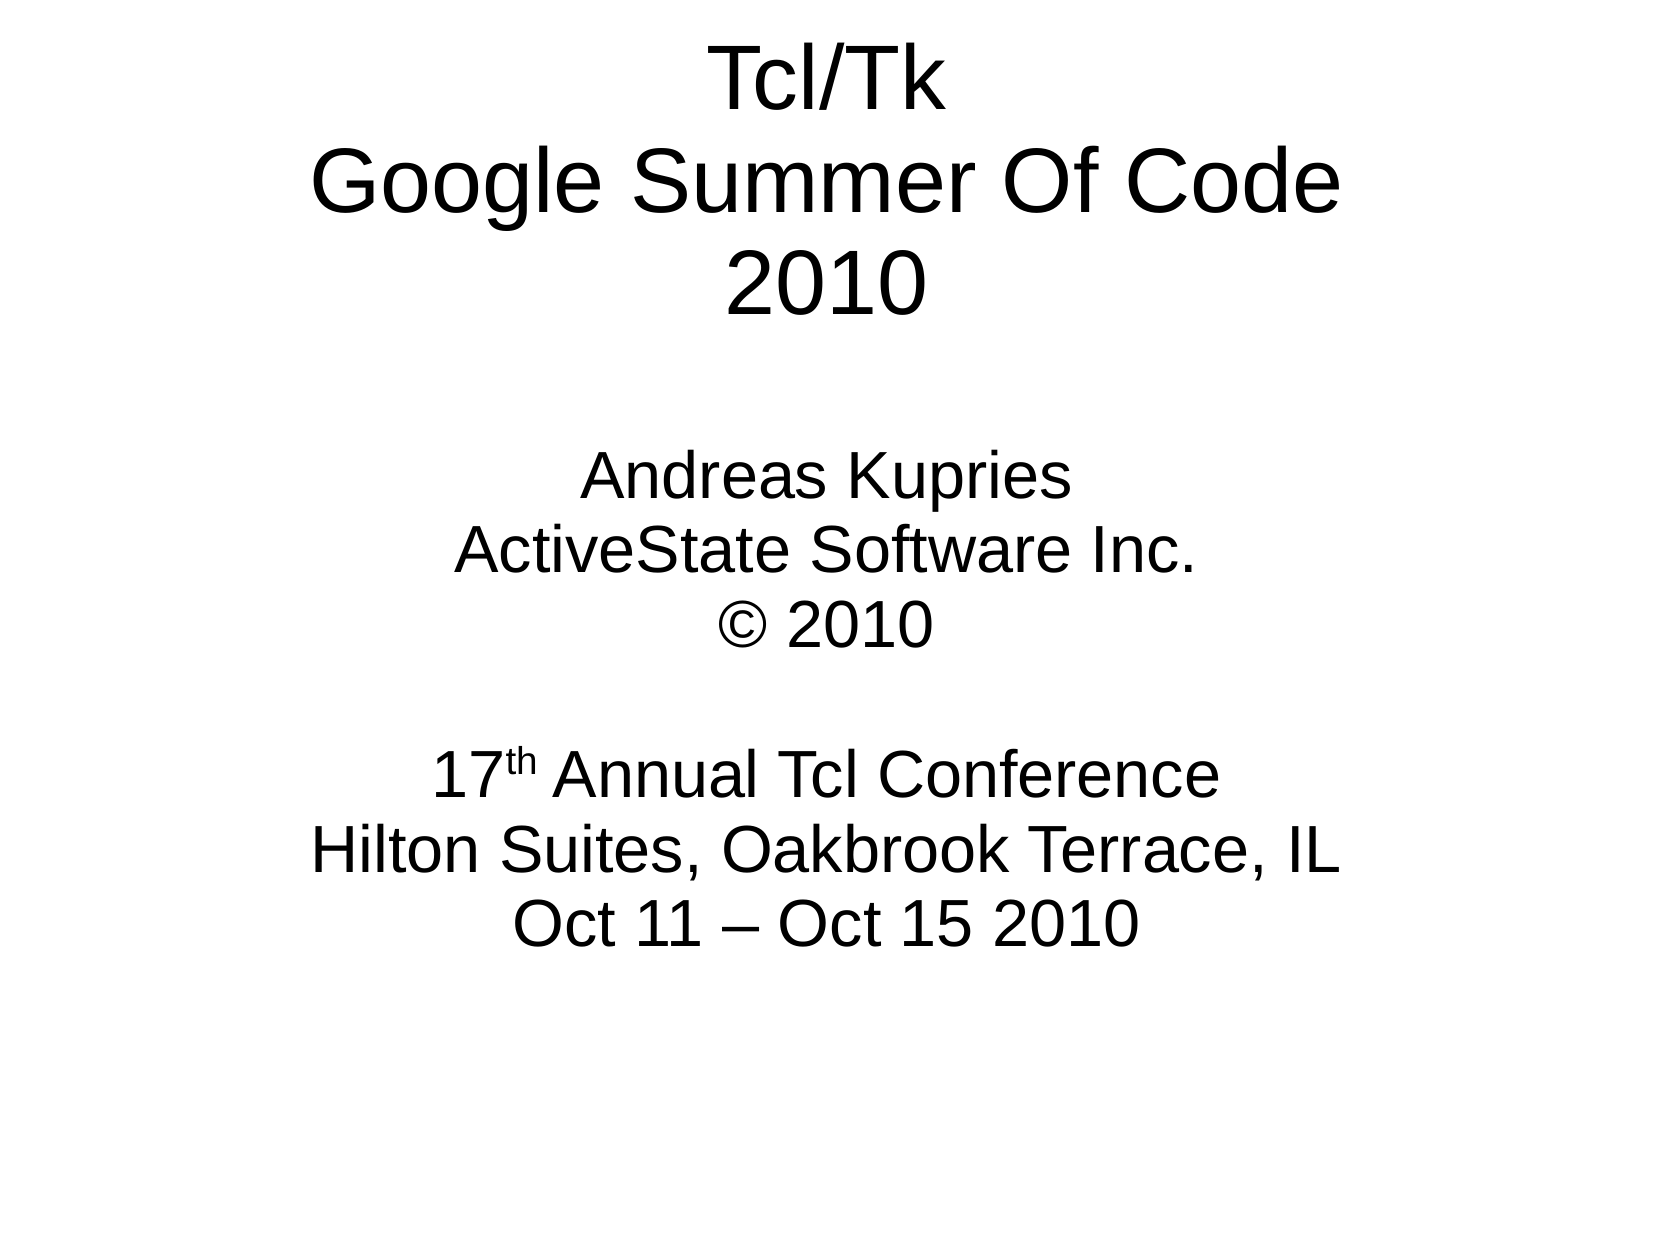

# Tcl/Tk Google Summer Of Code 2010
Andreas Kupries
ActiveState Software Inc.
© 2010
17th Annual Tcl Conference
Hilton Suites, Oakbrook Terrace, IL
Oct 11 – Oct 15 2010